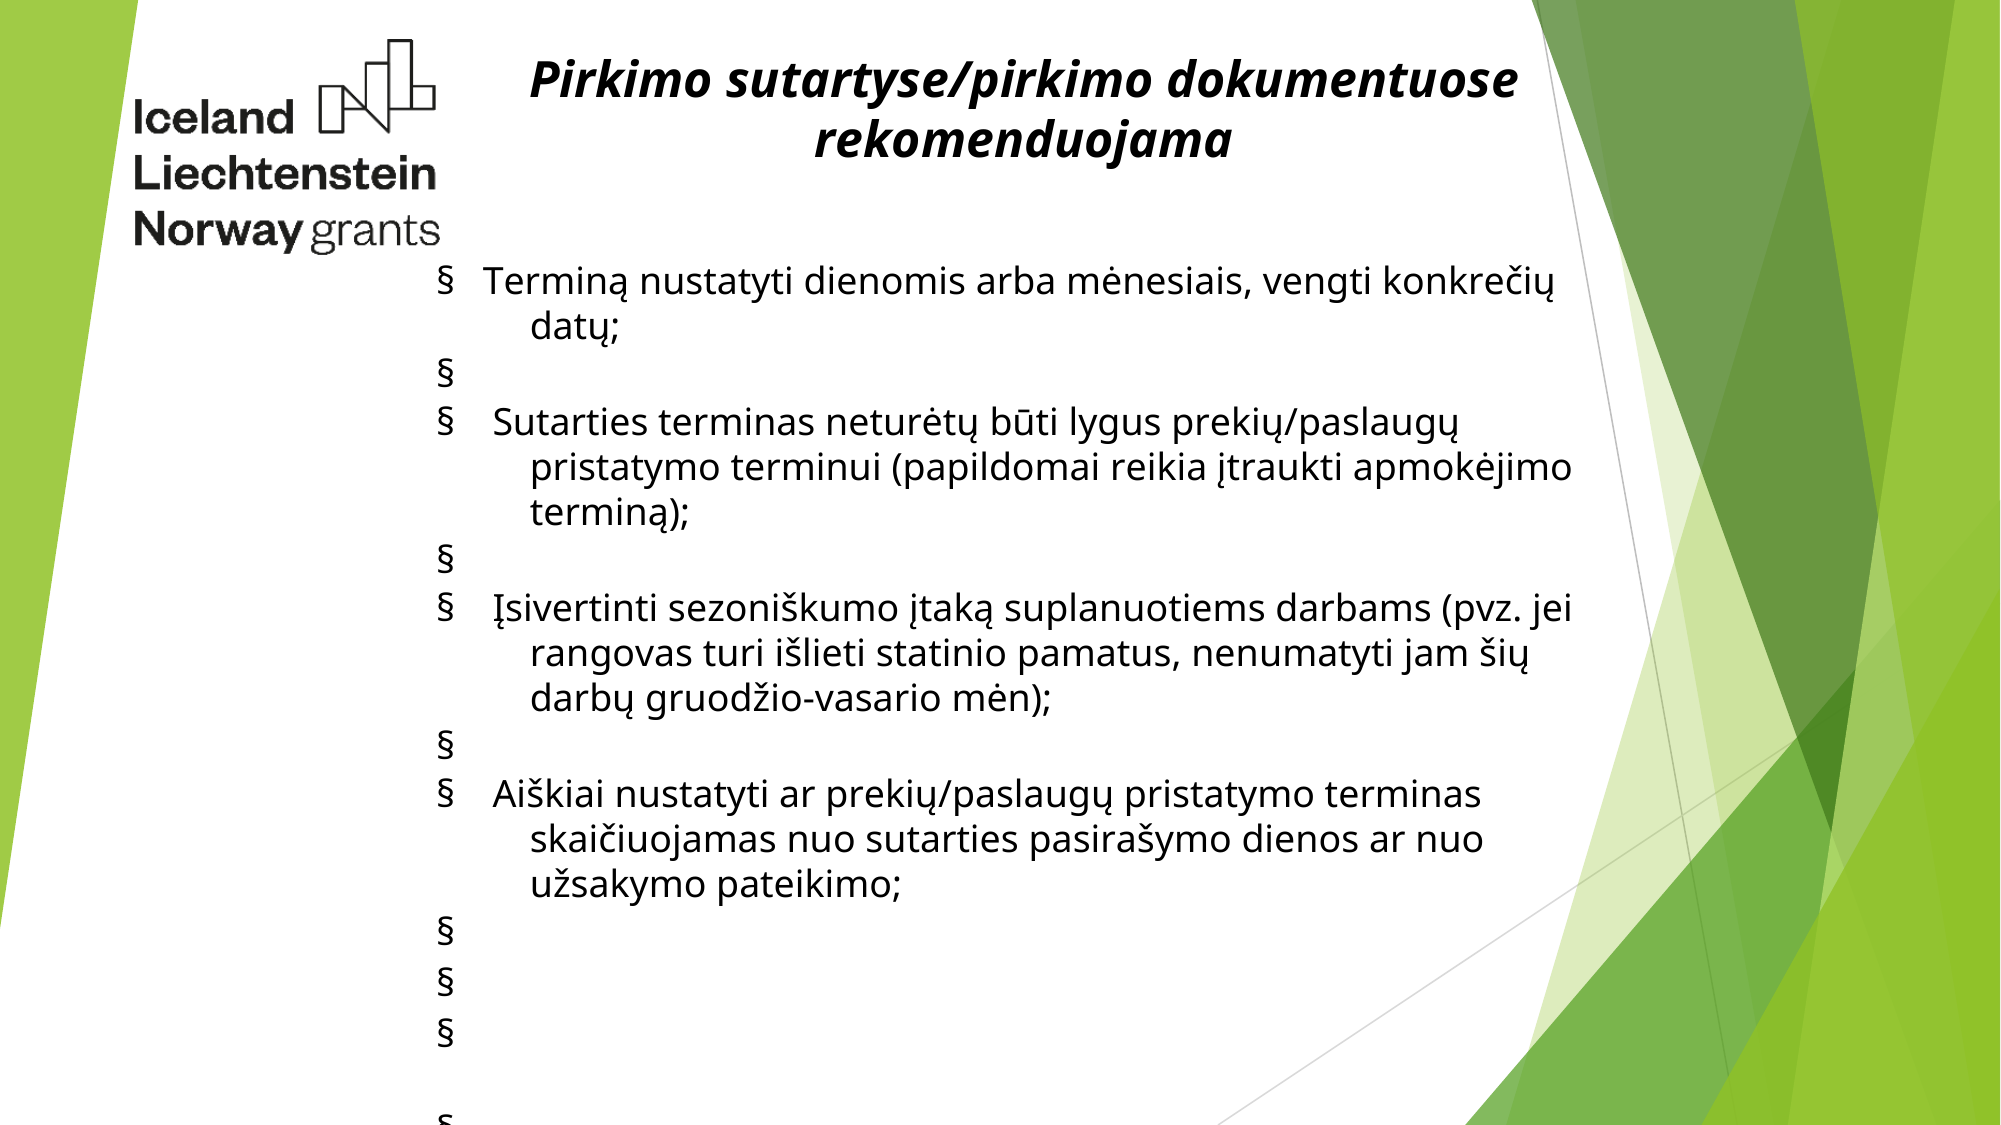

Pirkimo sutartyse/pirkimo dokumentuose rekomenduojama
Terminą nustatyti dienomis arba mėnesiais, vengti konkrečių datų;
 Sutarties terminas neturėtų būti lygus prekių/paslaugų pristatymo terminui (papildomai reikia įtraukti apmokėjimo terminą);
 Įsivertinti sezoniškumo įtaką suplanuotiems darbams (pvz. jei rangovas turi išlieti statinio pamatus, nenumatyti jam šių darbų gruodžio-vasario mėn);
 Aiškiai nustatyti ar prekių/paslaugų pristatymo terminas skaičiuojamas nuo sutarties pasirašymo dienos ar nuo užsakymo pateikimo;